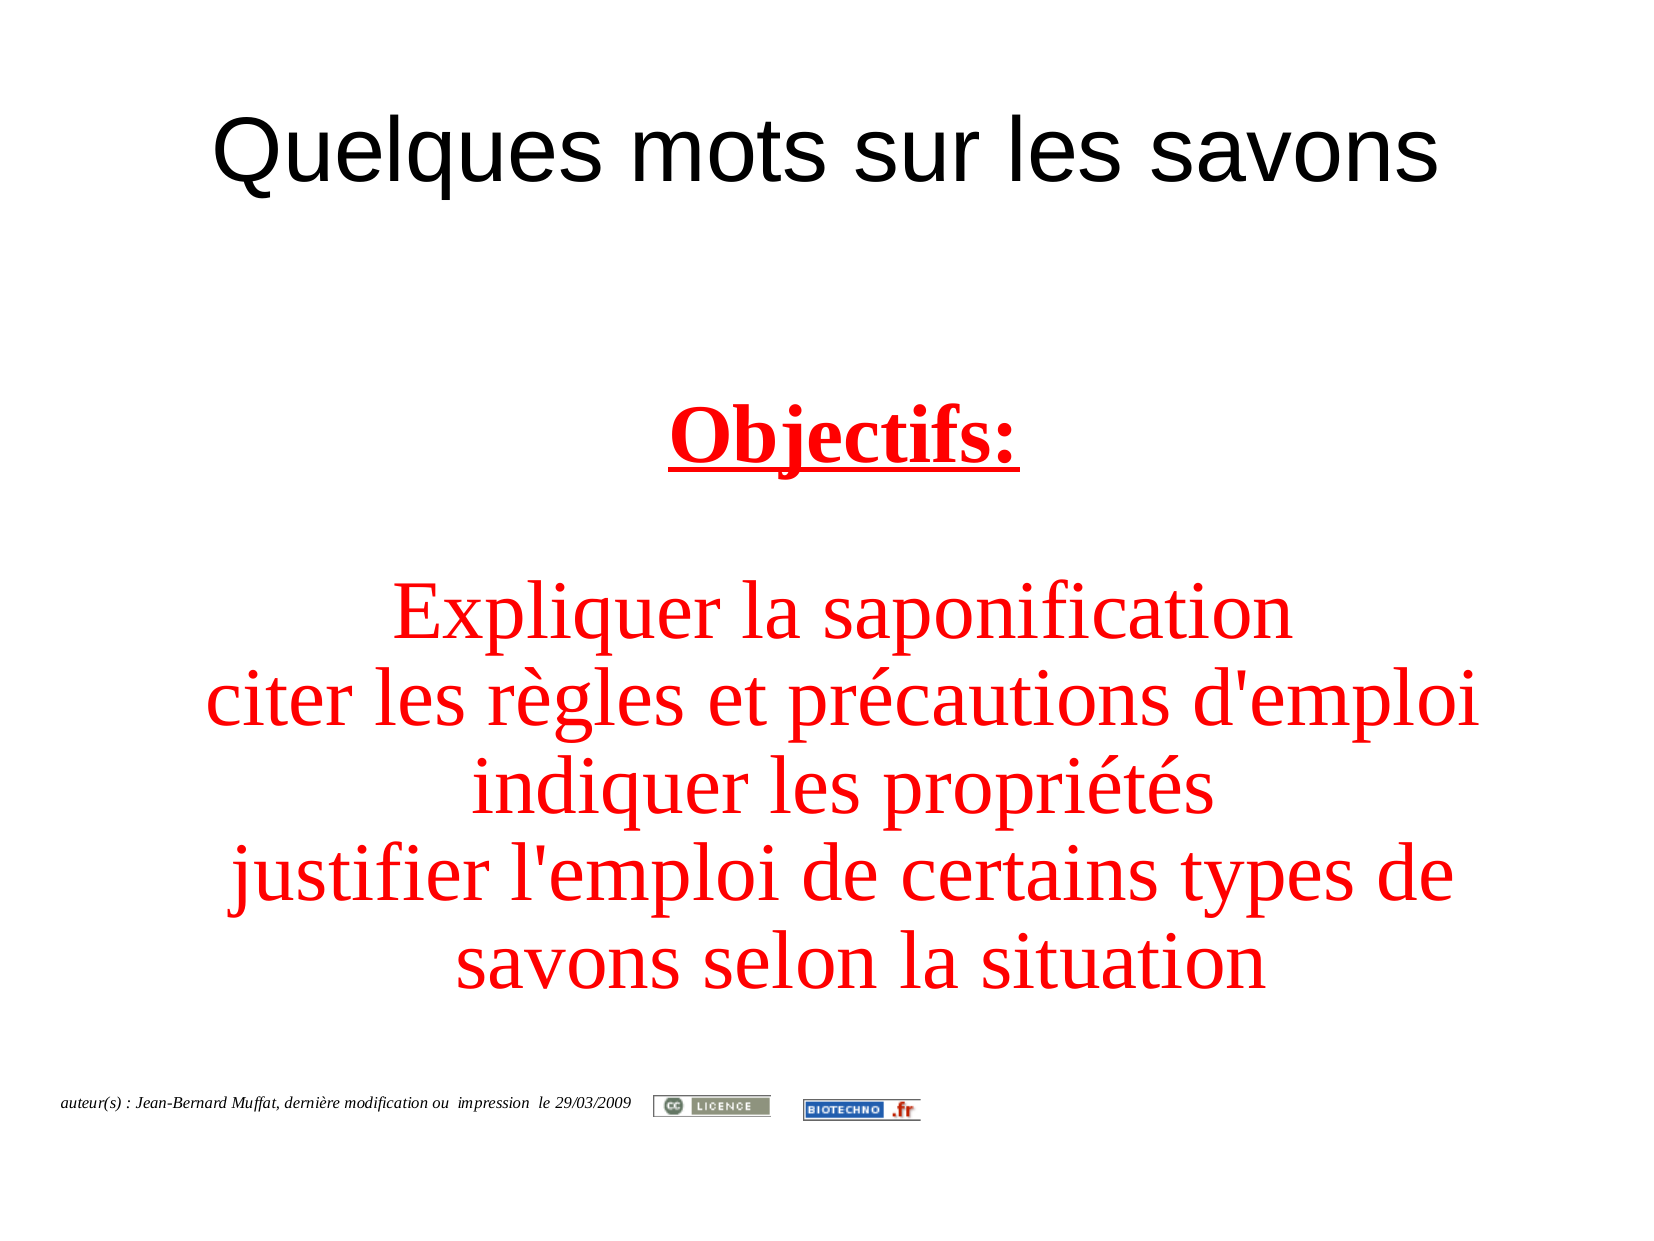

# Quelques mots sur les savons
Objectifs:
Expliquer la saponification
citer les règles et précautions d'emploi
indiquer les propriétés
justifier l'emploi de certains types de savons selon la situation